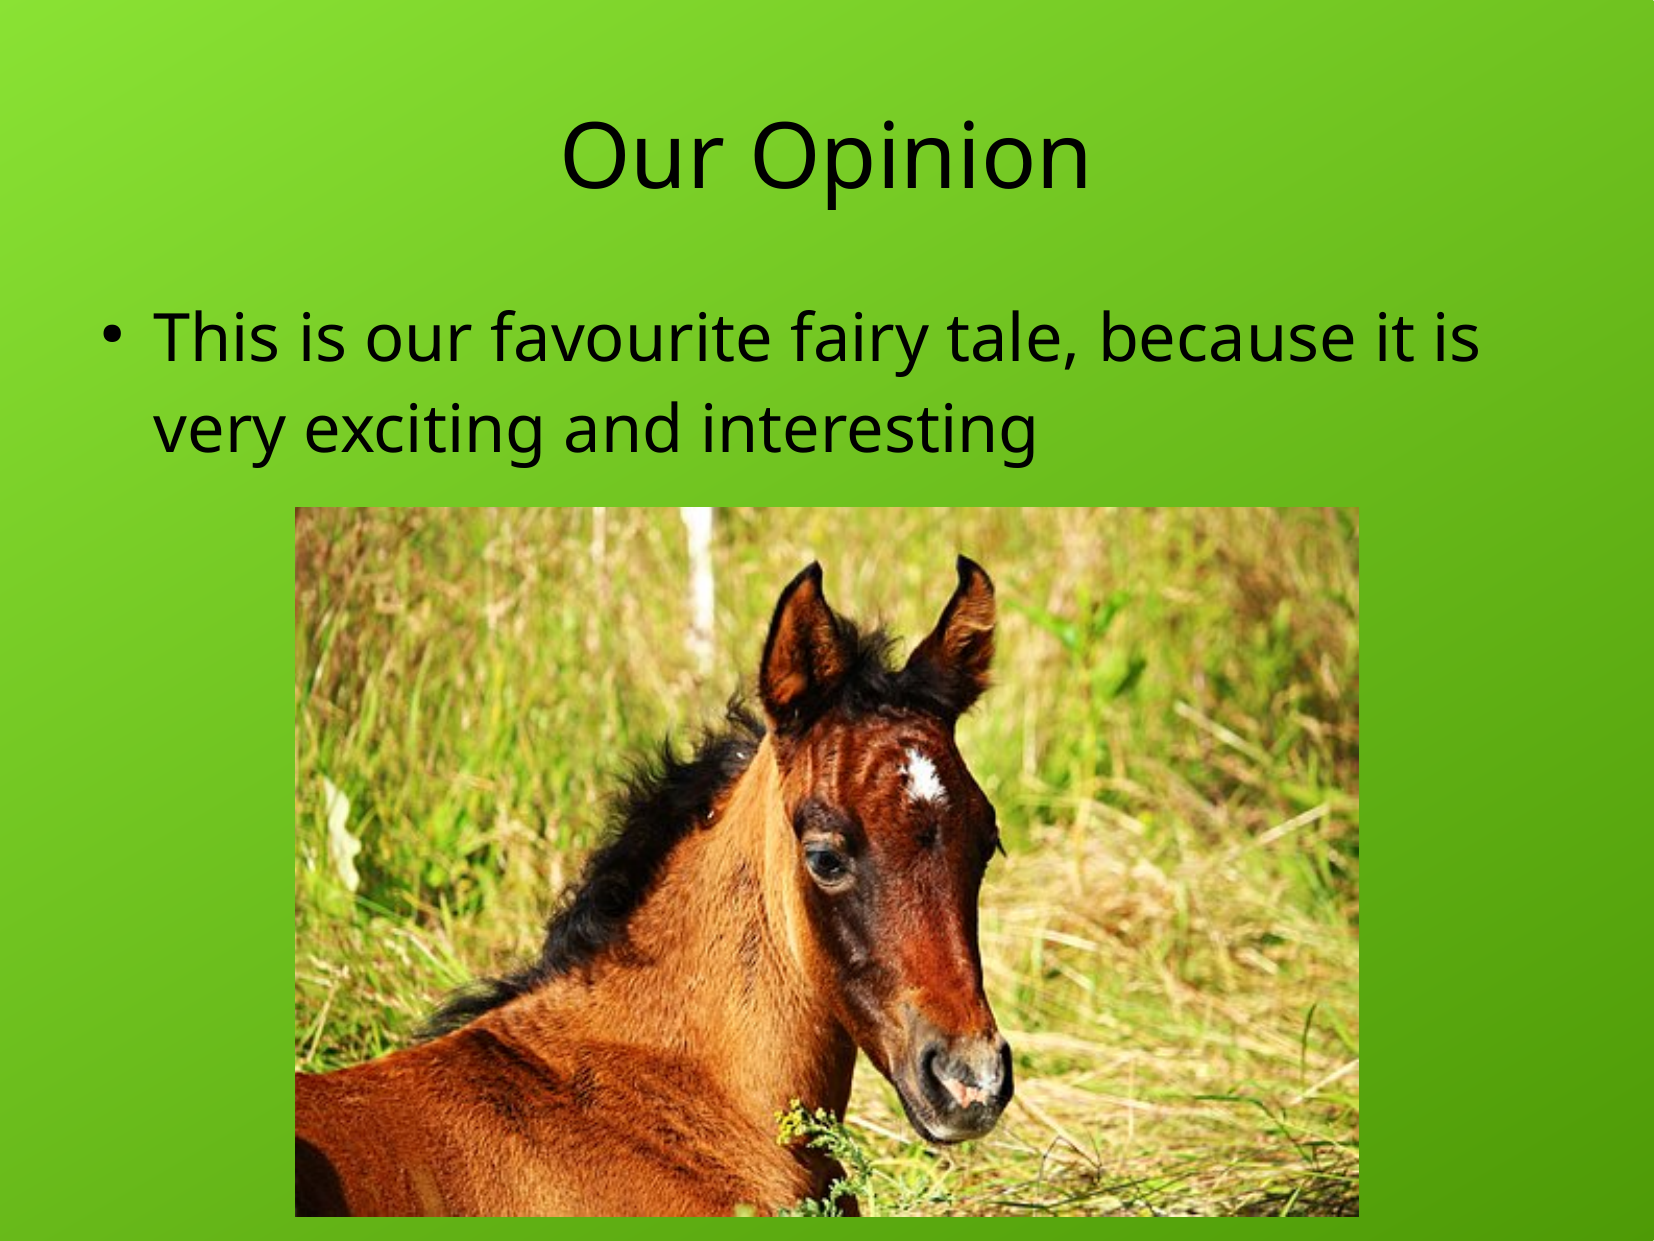

# Our Opinion
This is our favourite fairy tale, because it is very exciting and interesting